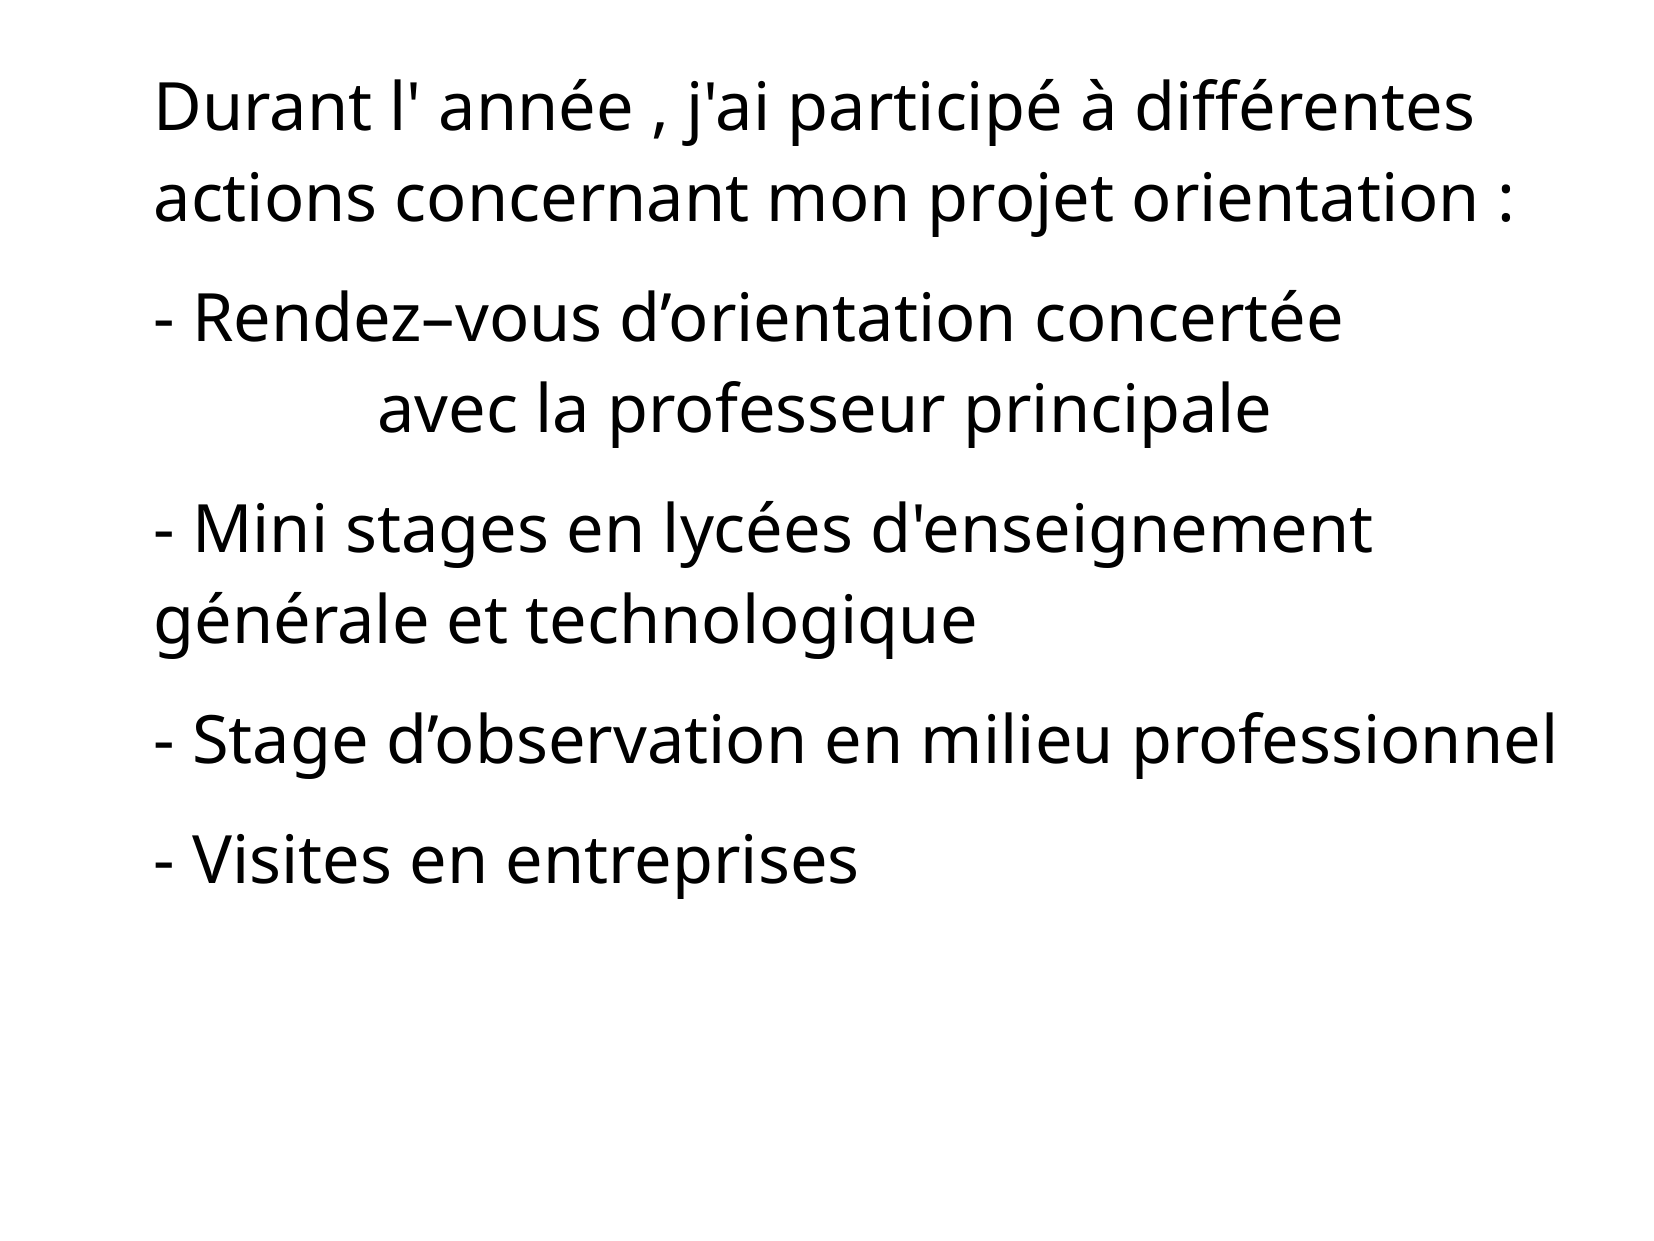

# Durant l' année , j'ai participé à différentes actions concernant mon projet orientation :
- Rendez–vous d’orientation concertée
 avec la professeur principale
- Mini stages en lycées d'enseignement générale et technologique
- Stage d’observation en milieu professionnel
- Visites en entreprises